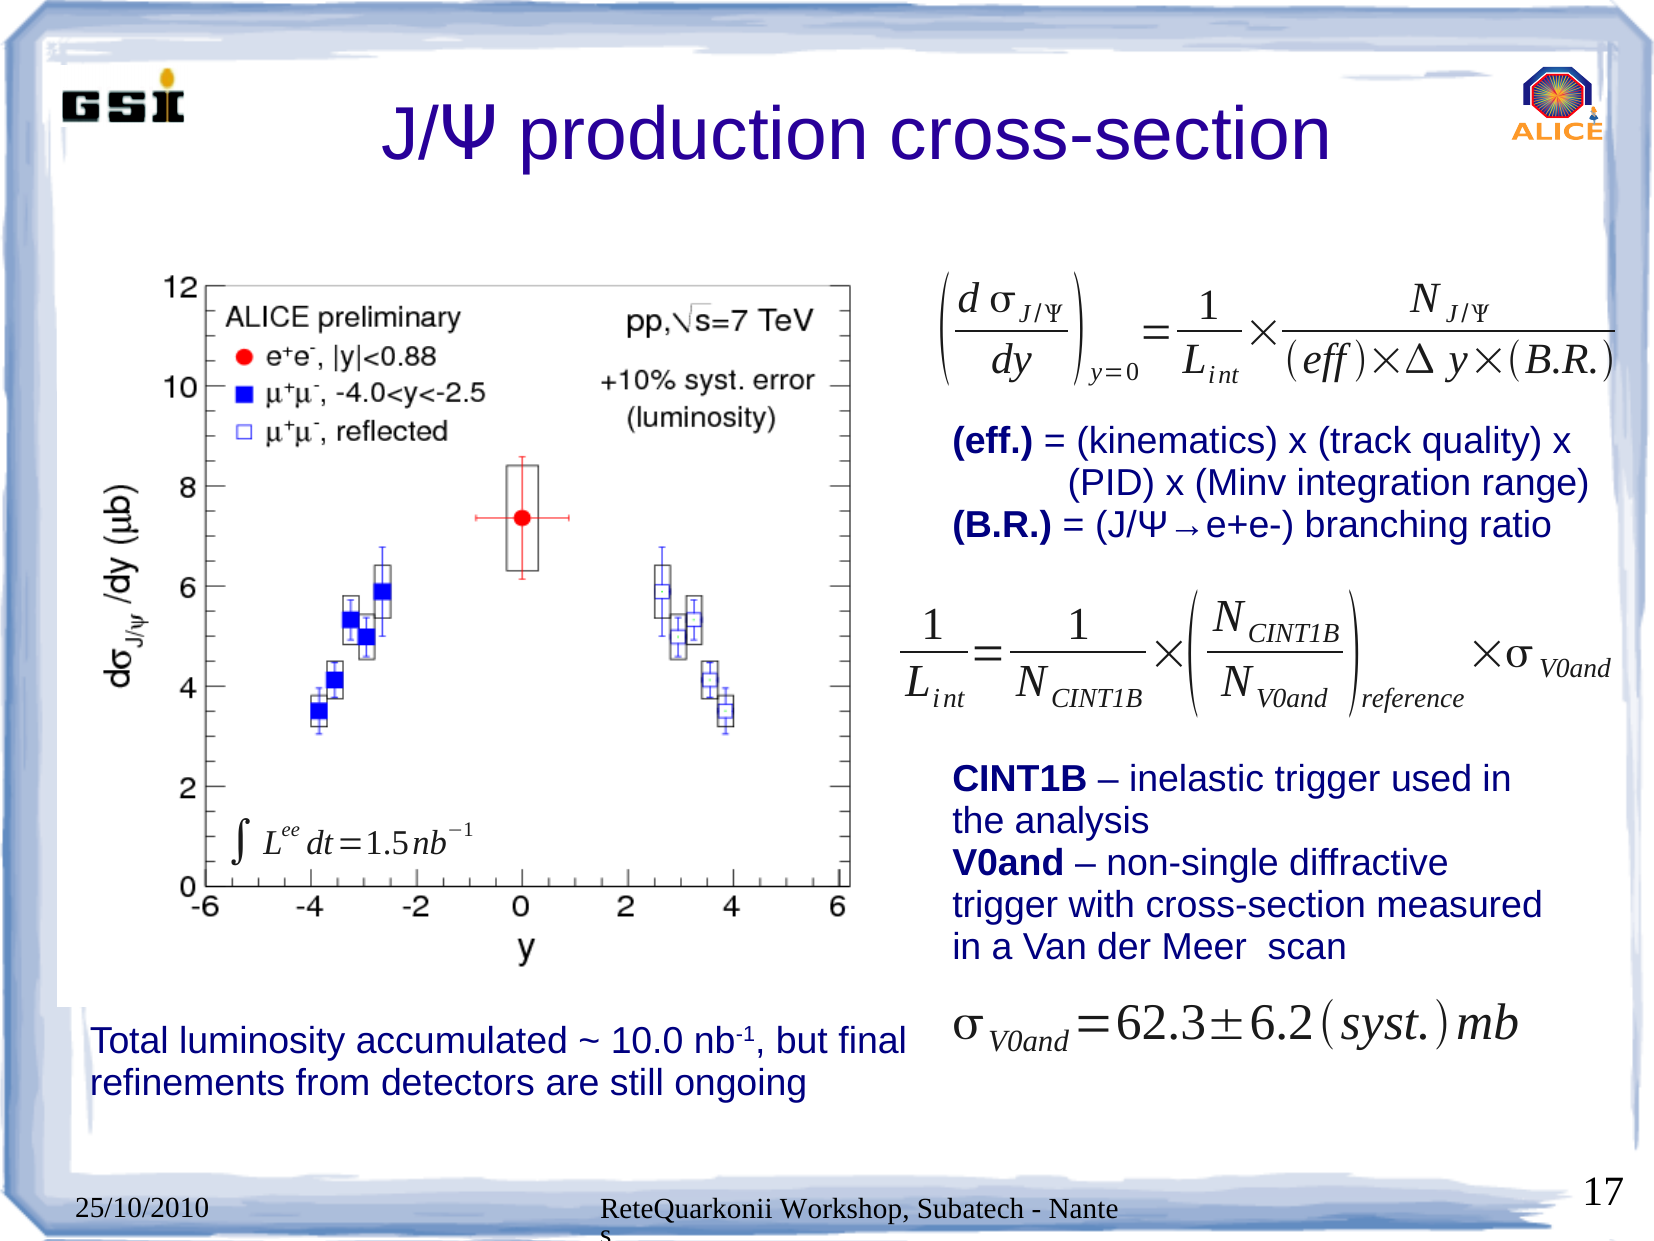

# J/Ψ production cross-section
(eff.) = (kinematics) x (track quality) x
 (PID) x (Minv integration range)
(B.R.) = (J/Ψ→e+e-) branching ratio
CINT1B – inelastic trigger used in the analysis
V0and – non-single diffractive trigger with cross-section measured in a Van der Meer scan
Total luminosity accumulated ~ 10.0 nb-1, but final refinements from detectors are still ongoing
17
25/10/2010
ReteQuarkonii Workshop, Subatech - Nantes